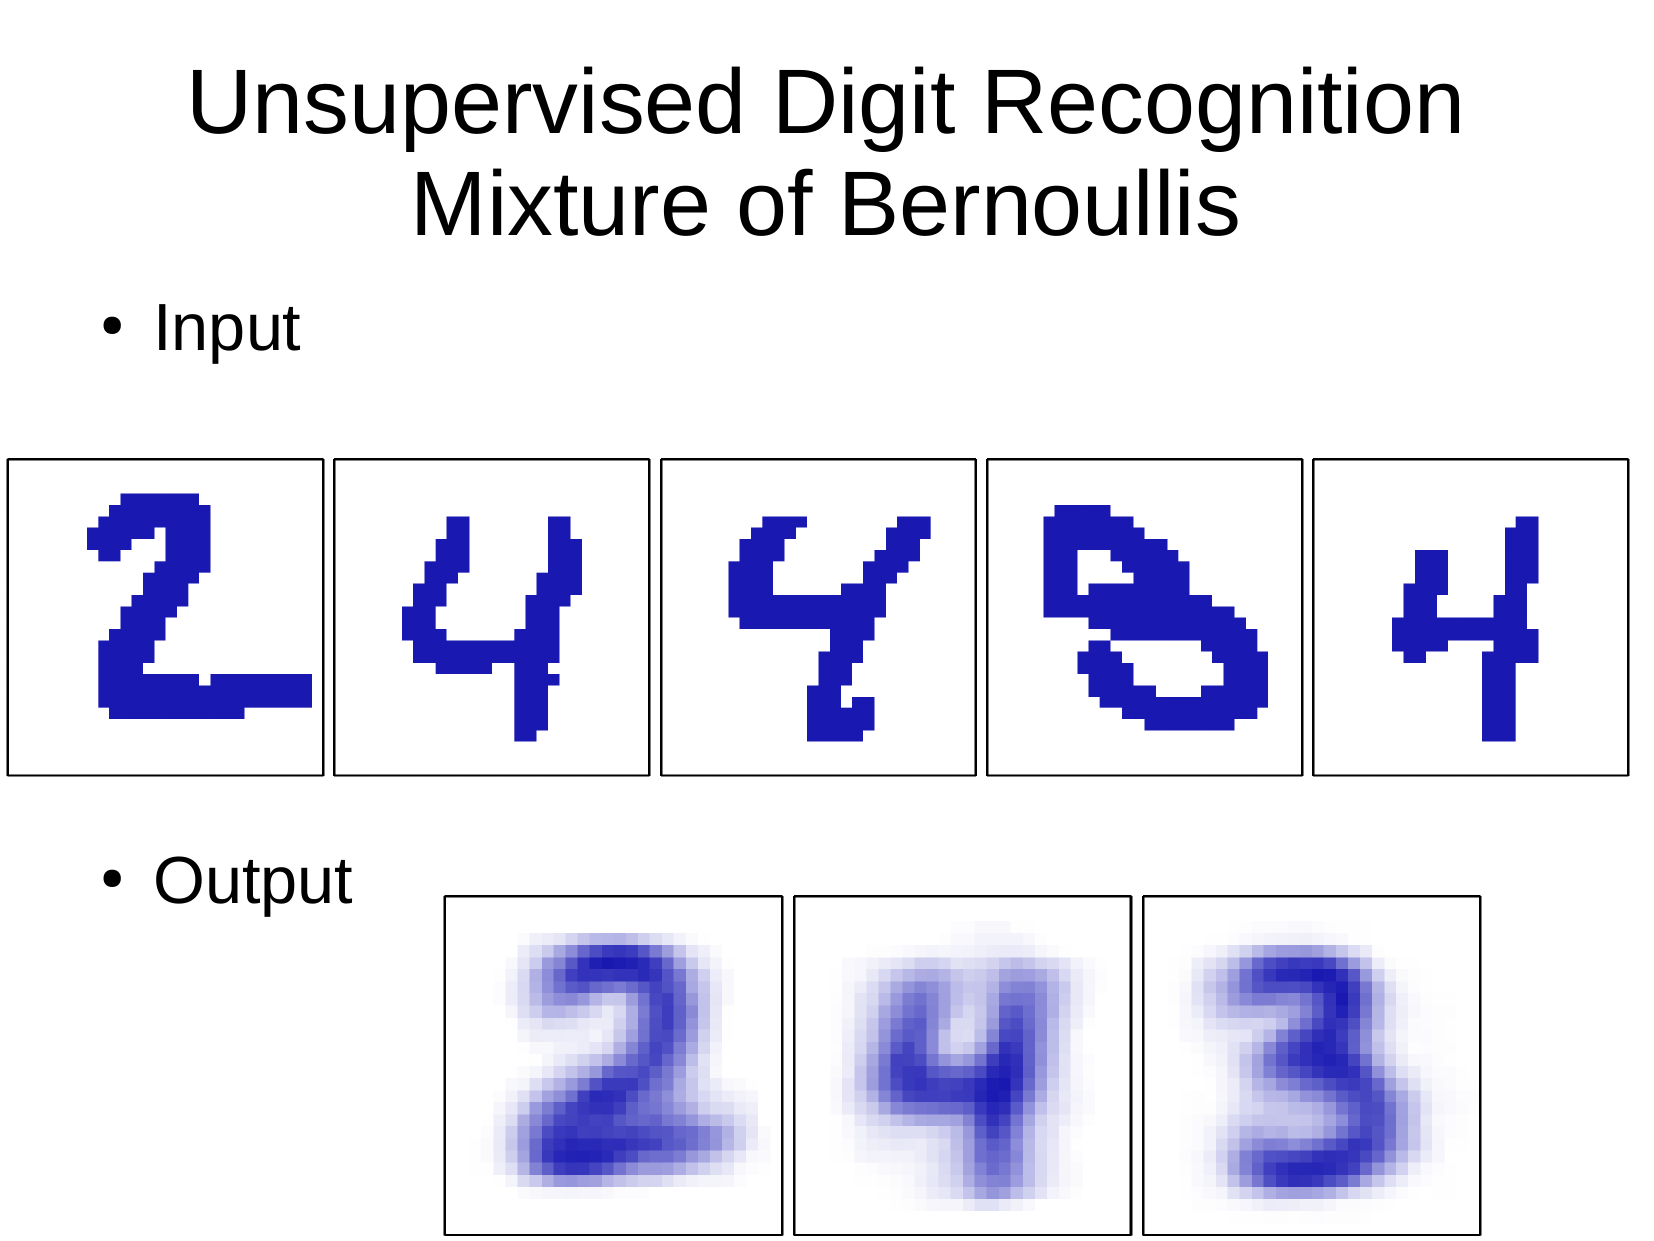

# Unsupervised Digit Recognition Mixture of Bernoullis
Input
Output